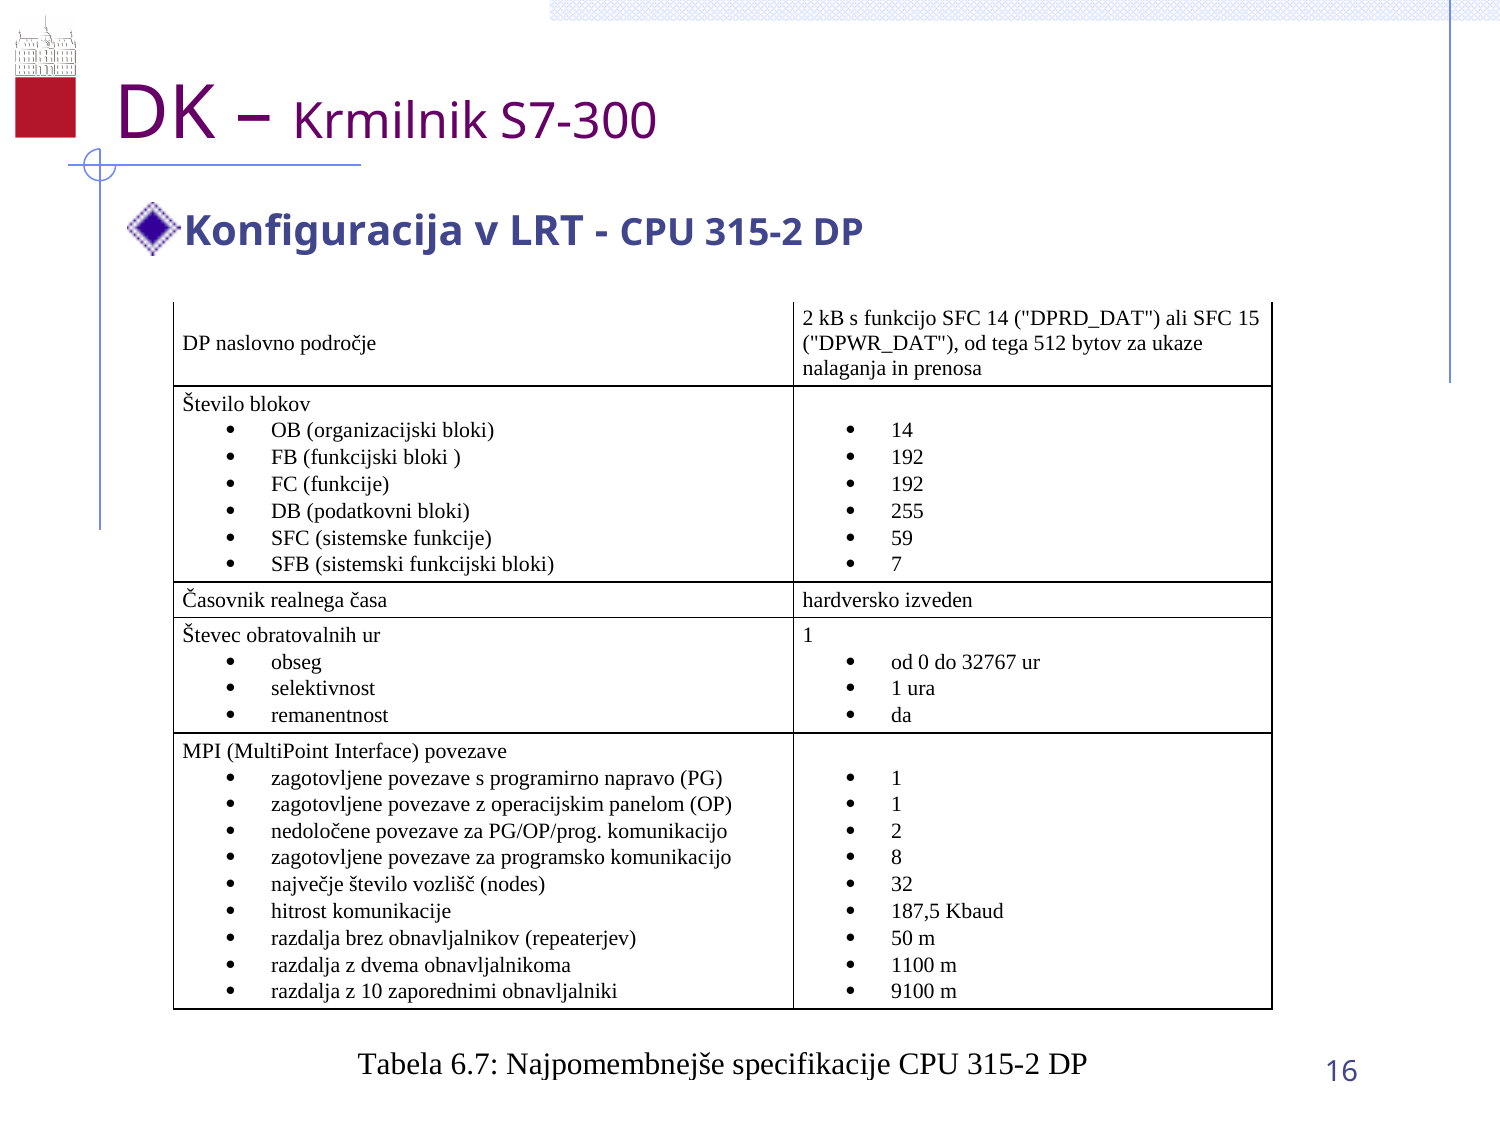

DK – Krmilnik S7-300
# Konfiguracija v LRT - CPU 315-2 DP